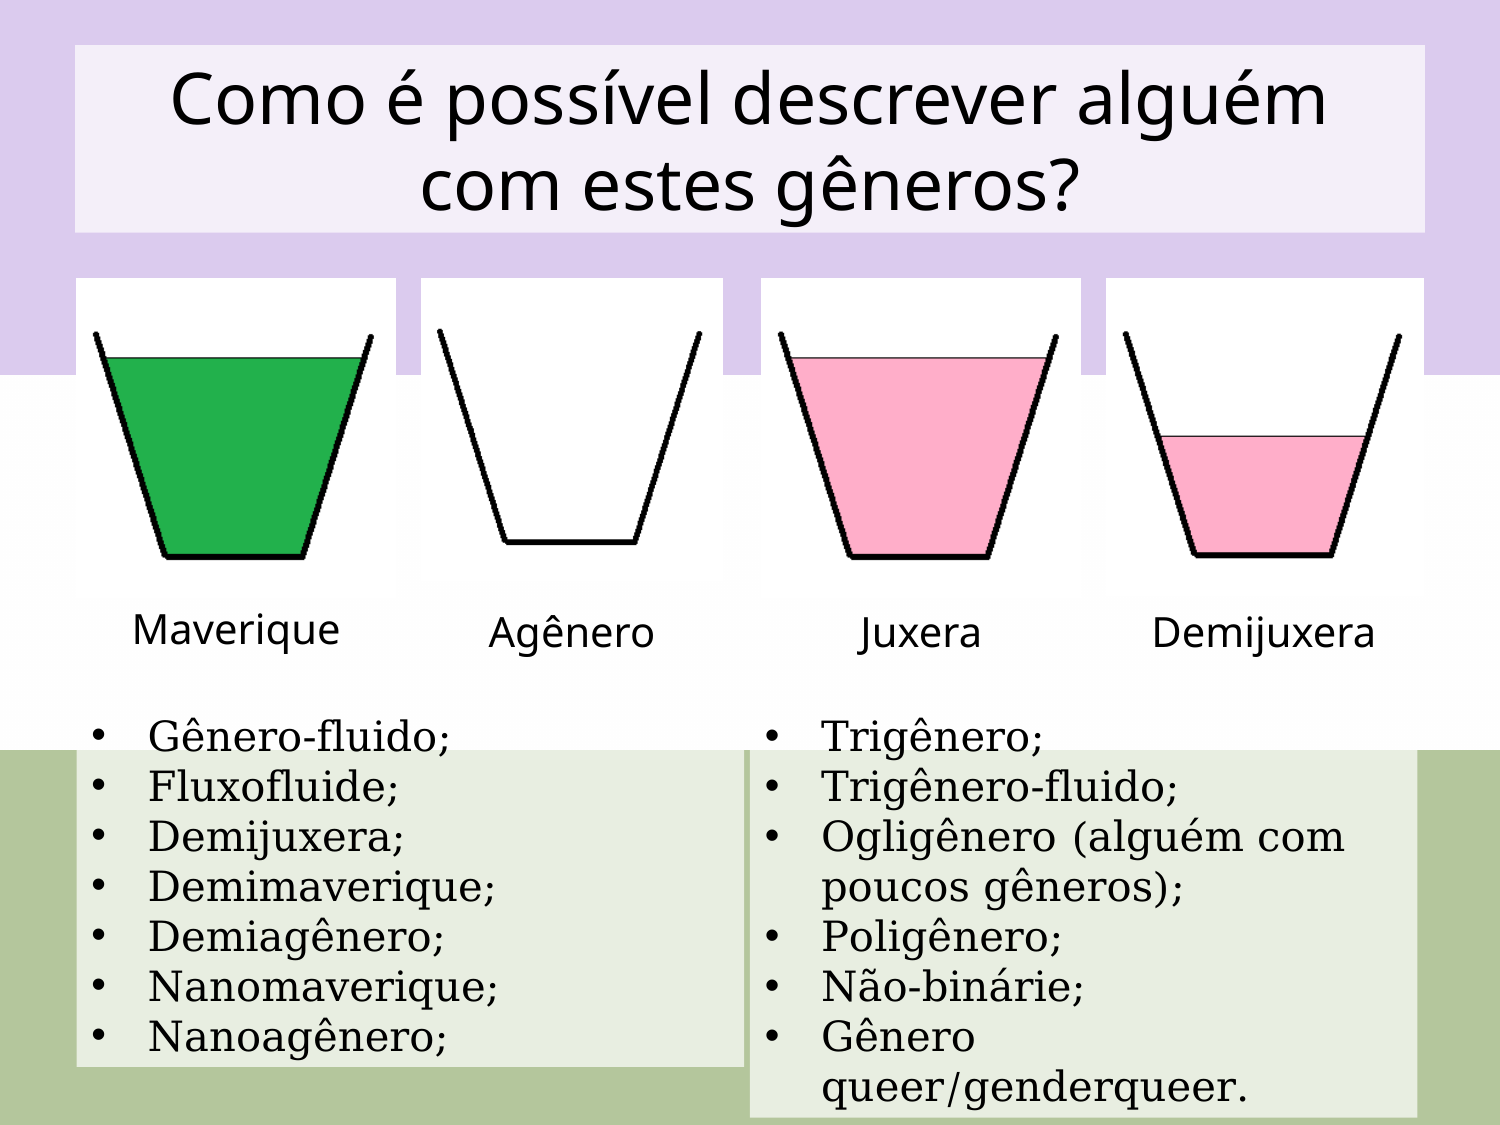

# Como é possível descrever alguém com estes gêneros?
Maverique
Agênero
Juxera
Demijuxera
Gênero-fluido;
Fluxofluide;
Demijuxera;
Demimaverique;
Demiagênero;
Nanomaverique;
Nanoagênero;
Trigênero;
Trigênero-fluido;
Ogligênero (alguém com poucos gêneros);
Poligênero;
Não-binárie;
Gênero queer/genderqueer.